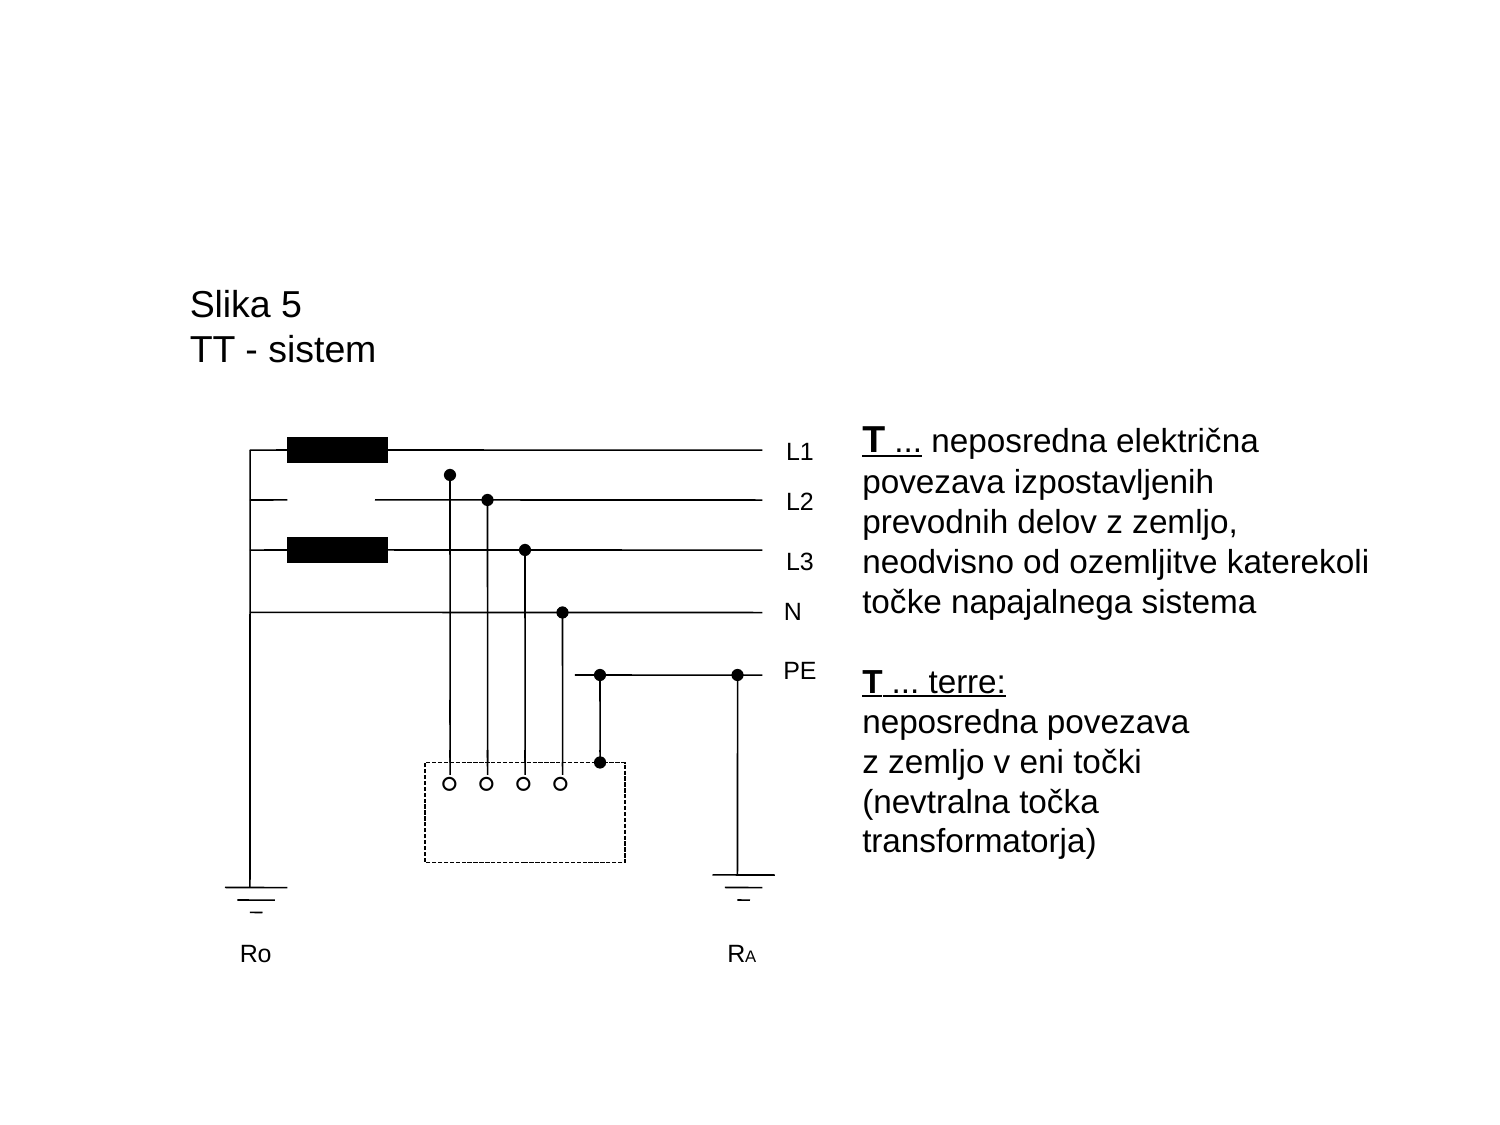

Slika 5
TT - sistem
T ... neposredna električna
povezava izpostavljenih
prevodnih delov z zemljo,
neodvisno od ozemljitve katerekoli
točke napajalnega sistema
T ... terre:
neposredna povezava
z zemljo v eni točki
(nevtralna točka
transformatorja)
L1
L2
L3
N
PE
#
◦ ◦ ◦ ◦
Ro
RA